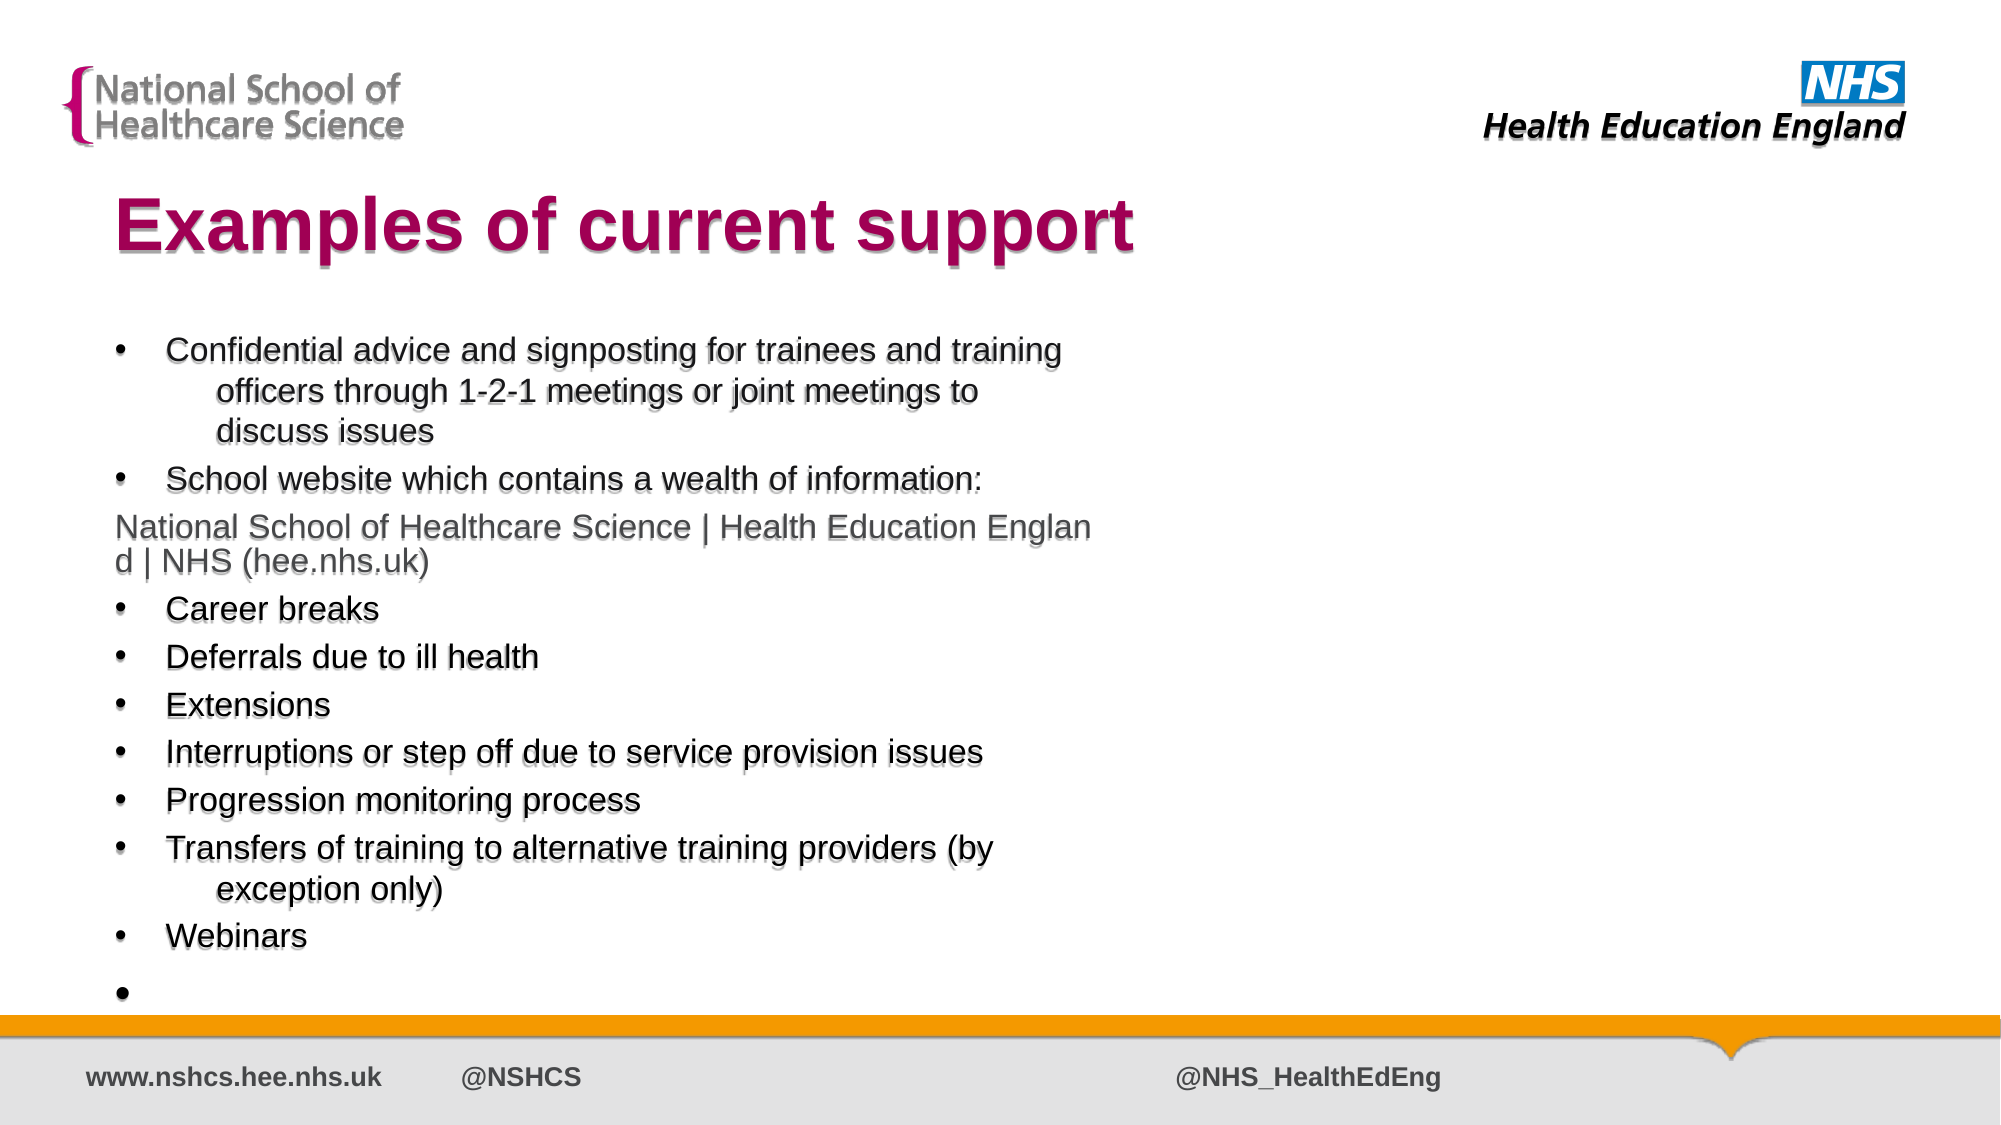

# Examples of current support
Confidential advice and signposting for trainees and training officers through 1-2-1 meetings or joint meetings to discuss issues
School website which contains a wealth of information:
National School of Healthcare Science | Health Education England | NHS (hee.nhs.uk)
Career breaks​
Deferrals due to ill health​
Extensions​
Interruptions or step off due to service provision issues​
Progression monitoring process
Transfers of training to alternative training providers (by exception only)
Webinars